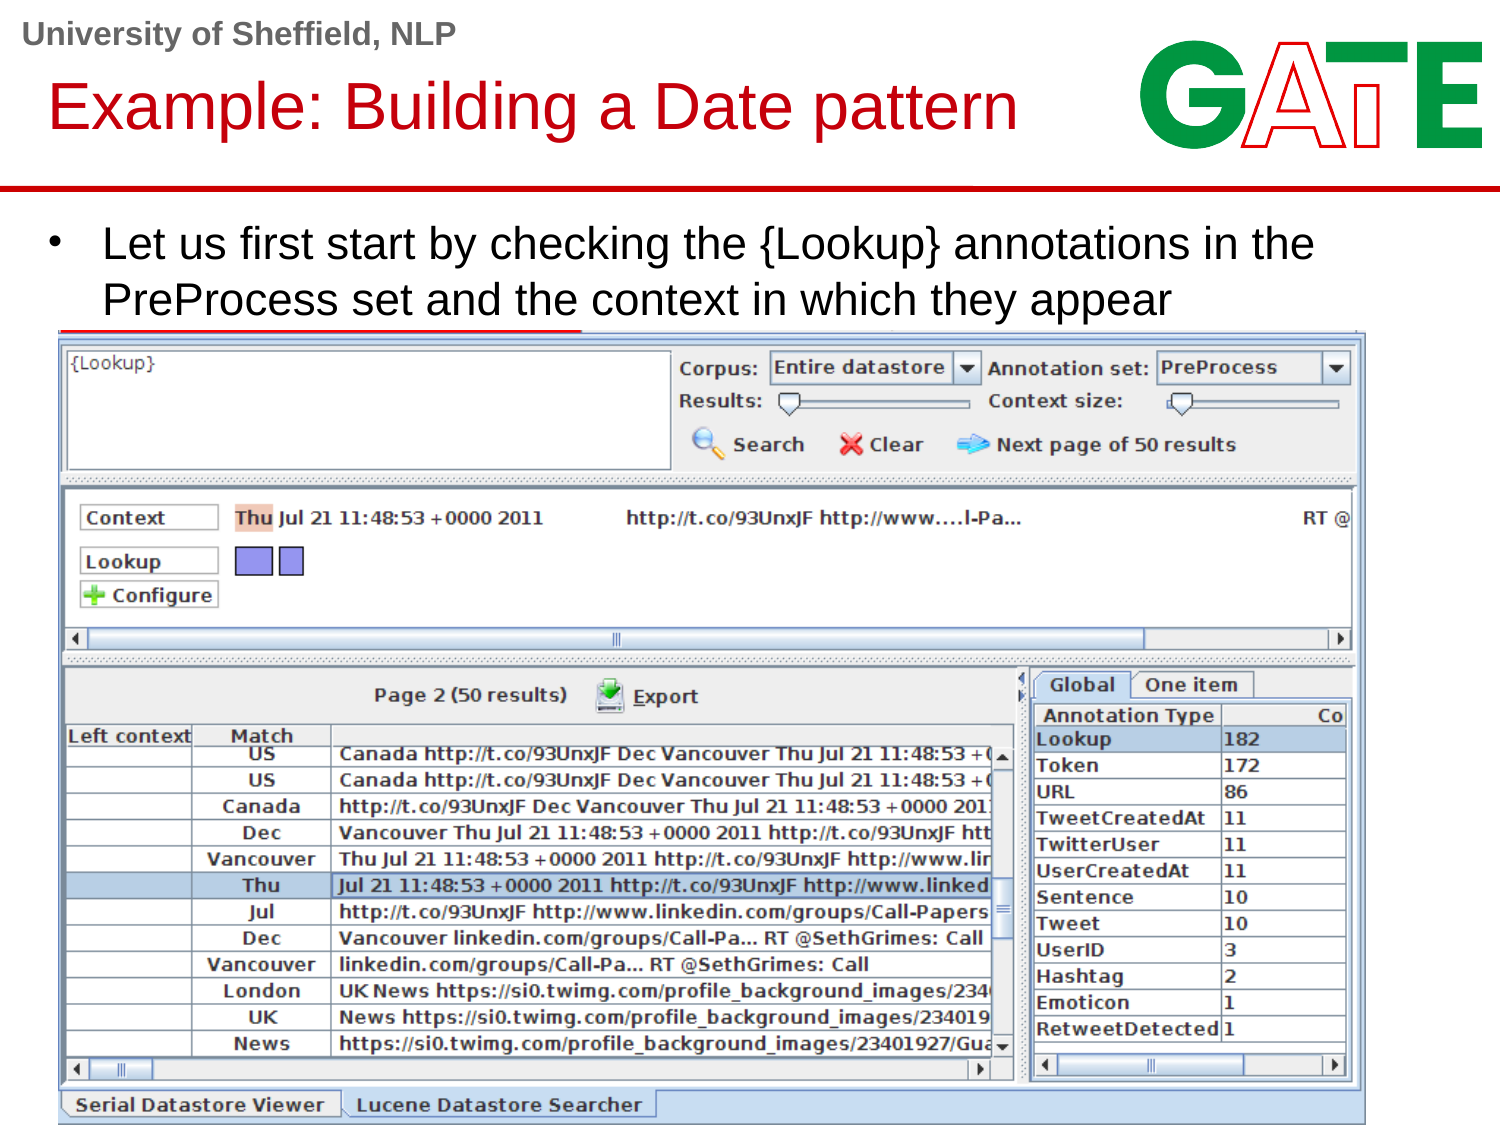

Example: Building a Date pattern
Let us first start by checking the {Lookup} annotations in the PreProcess set and the context in which they appear